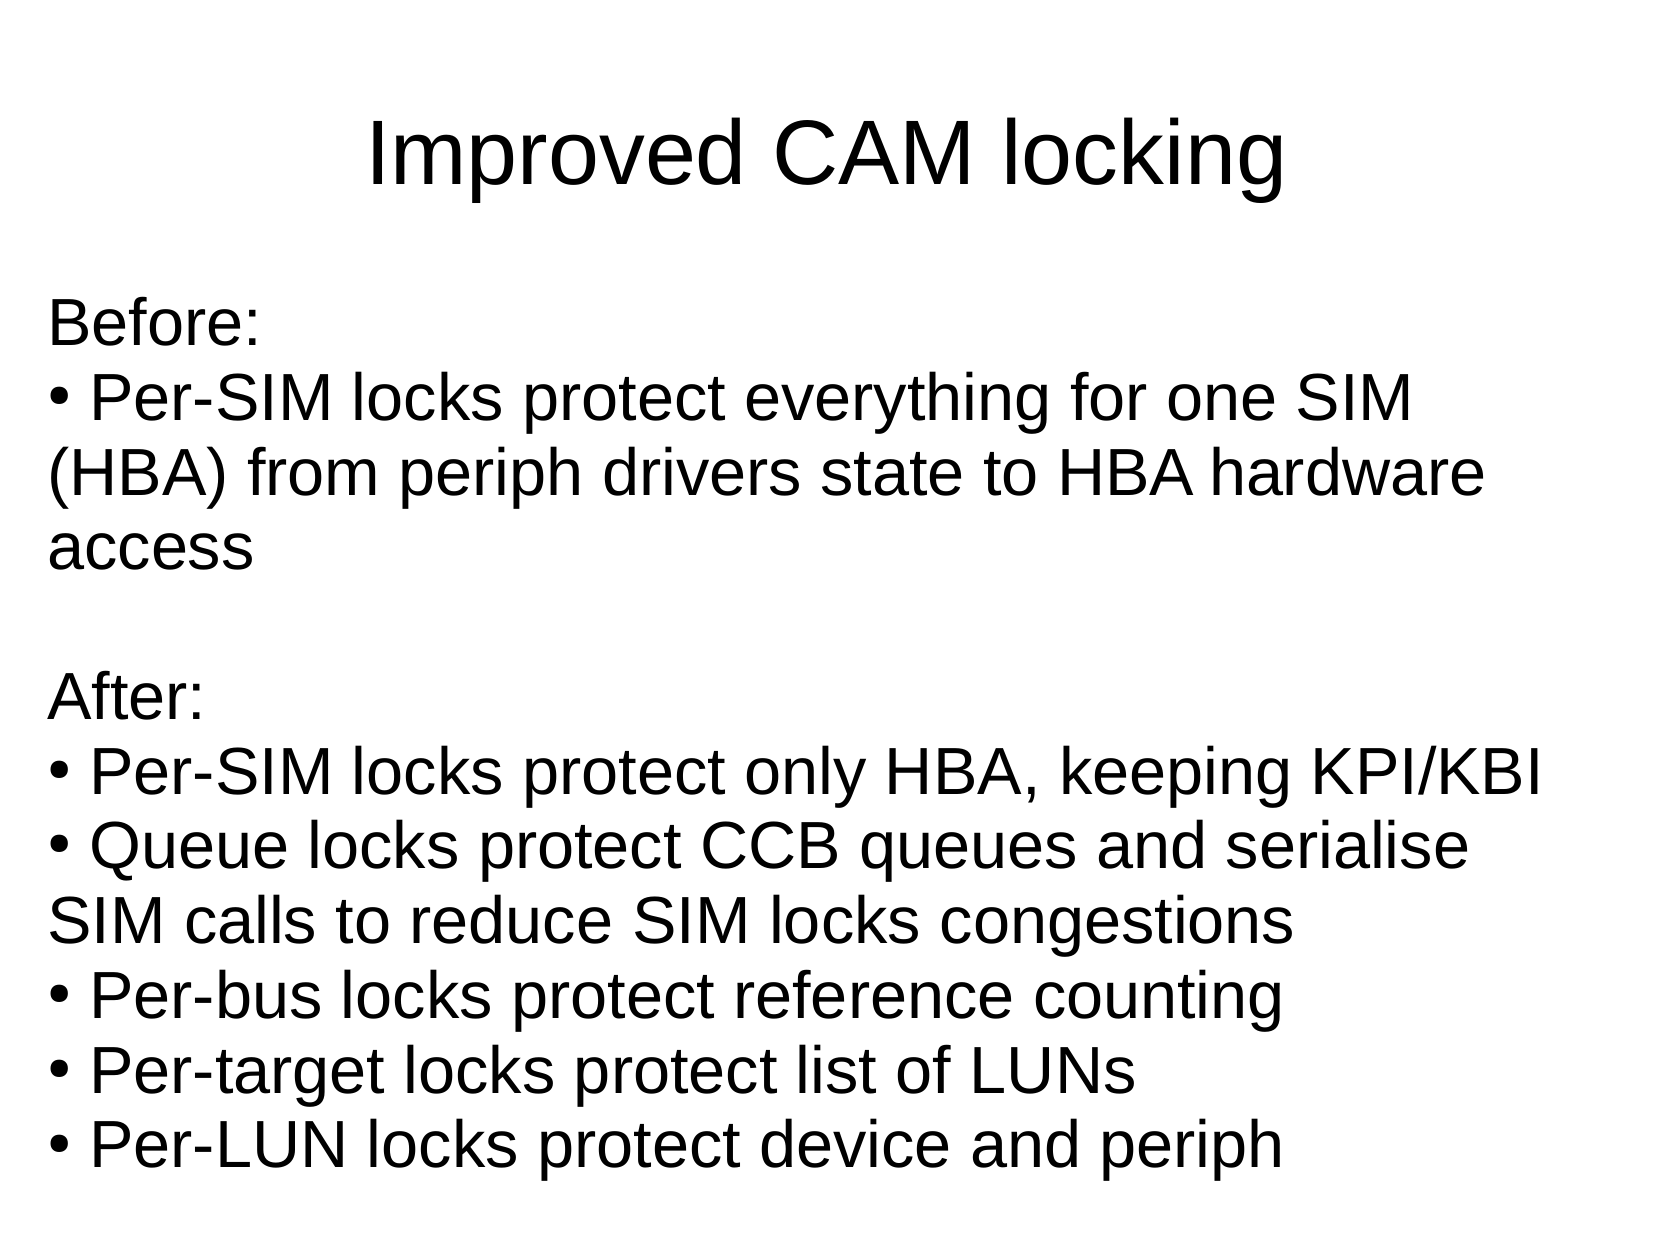

Improved CAM locking
# Before:
 Per-SIM locks protect everything for one SIM (HBA) from periph drivers state to HBA hardware access
After:
 Per-SIM locks protect only HBA, keeping KPI/KBI
 Queue locks protect CCB queues and serialise SIM calls to reduce SIM locks congestions
 Per-bus locks protect reference counting
 Per-target locks protect list of LUNs
 Per-LUN locks protect device and periph